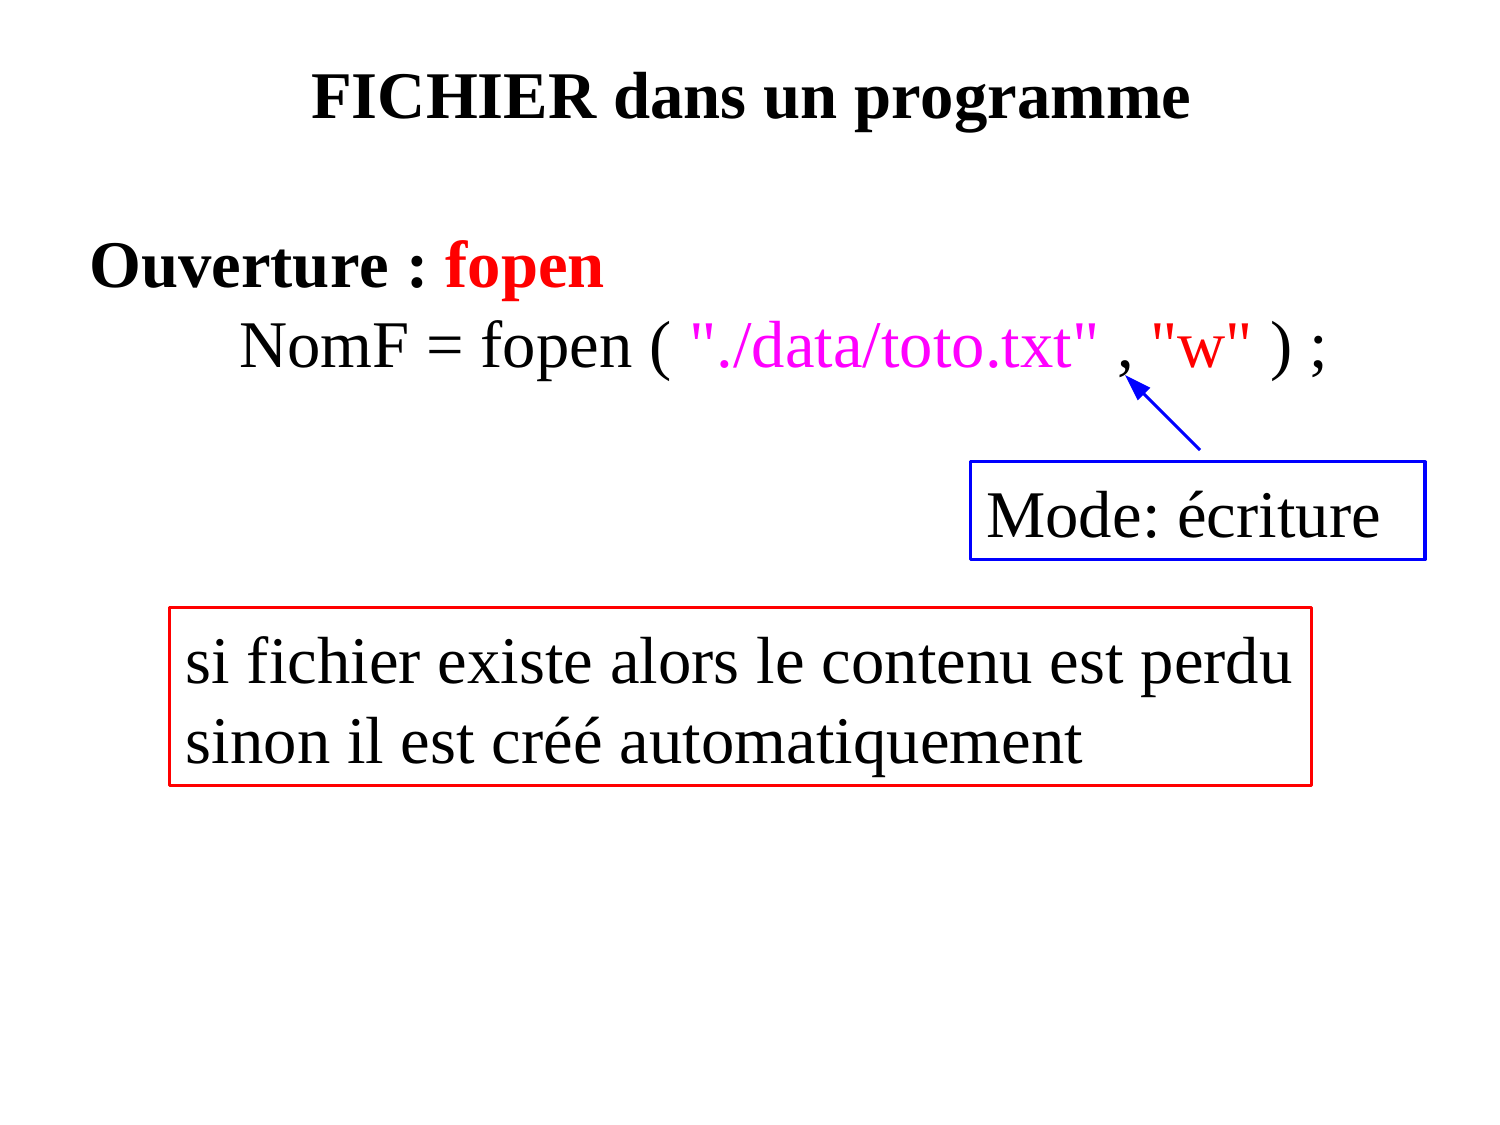

FICHIER dans un programme
Ouverture : fopen
	NomF = fopen ( "./data/toto.txt" , "w" ) ;
Mode: écriture
si fichier existe alors le contenu est perdu
sinon il est créé automatiquement